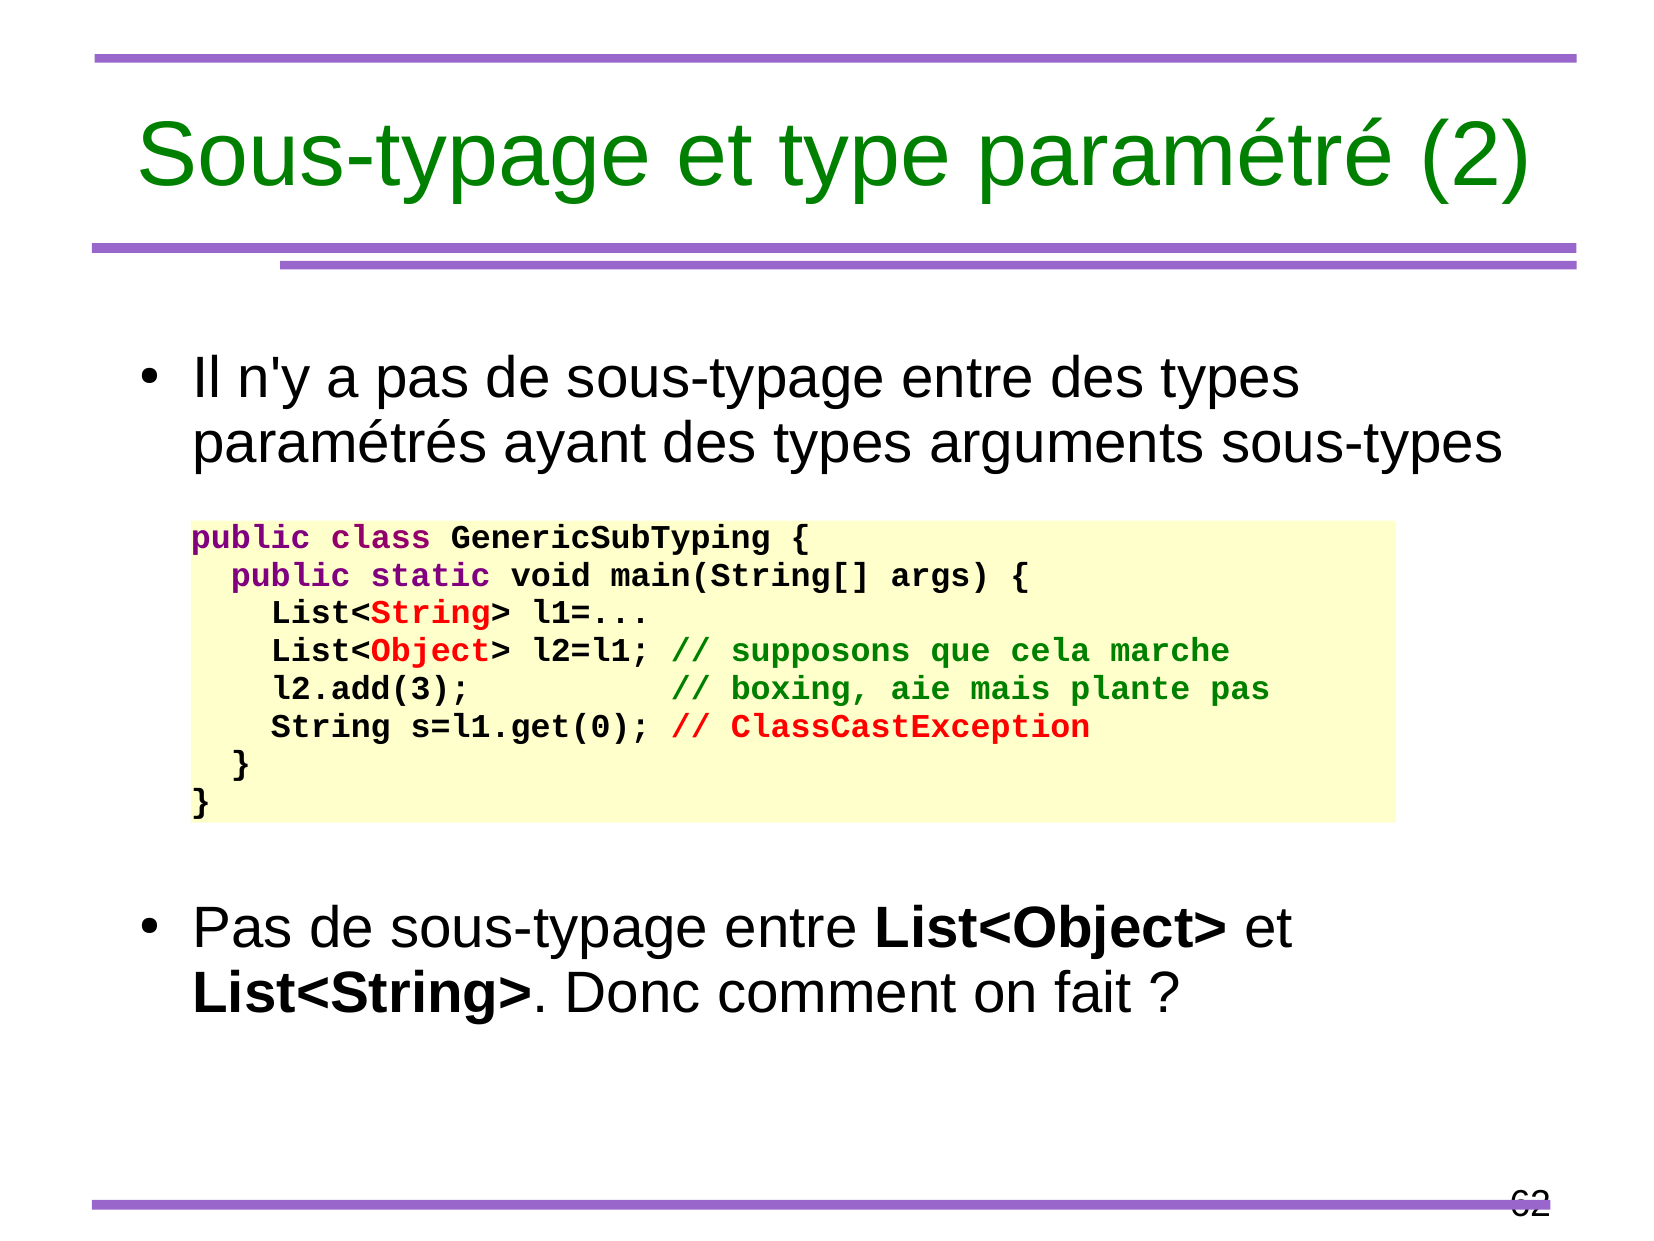

# Sous-typage et type paramétré (2)
Il n'y a pas de sous-typage entre des types paramétrés ayant des types arguments sous-types
Pas de sous-typage entre List<Object> et List<String>. Donc comment on fait ?
public class GenericSubTyping {
 public static void main(String[] args) {
 List<String> l1=...
 List<Object> l2=l1; // supposons que cela marche
 l2.add(3); // boxing, aie mais plante pas
 String s=l1.get(0); // ClassCastException
 }
}